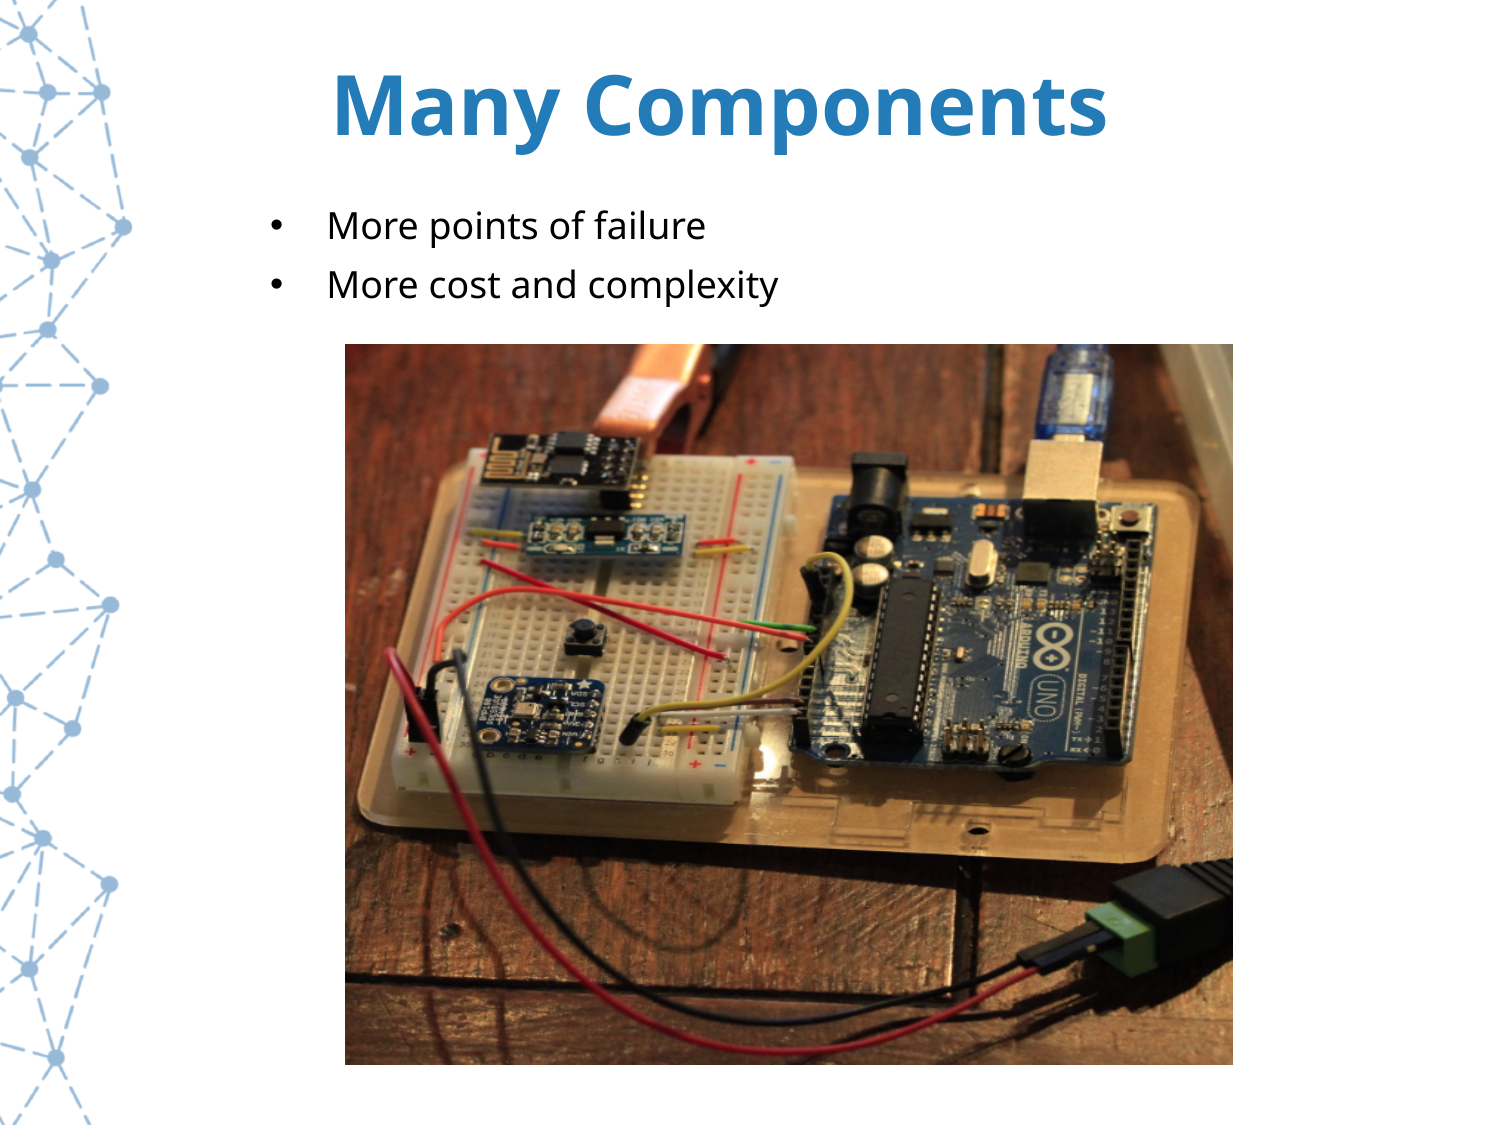

# Many Components
More points of failure
More cost and complexity